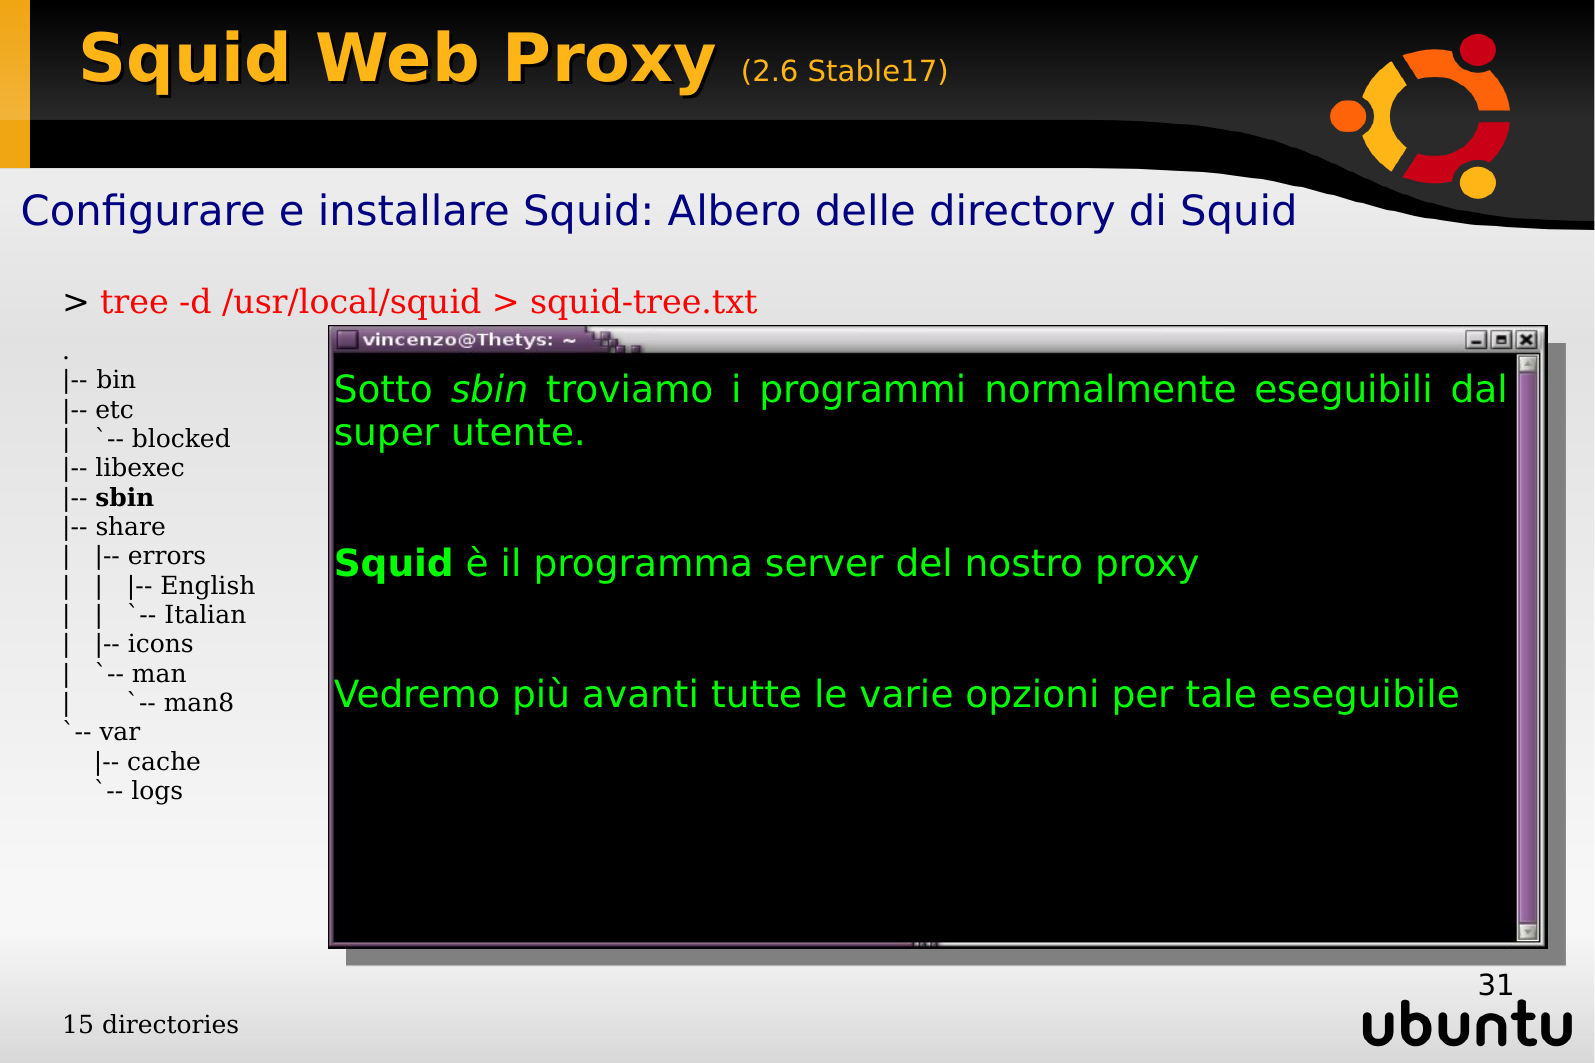

Squid Web Proxy (2.6 Stable17)
Configurare e installare Squid: Albero delle directory di Squid
> tree -d /usr/local/squid > squid-tree.txt
.
|-- bin
|-- etc
| `-- blocked
|-- libexec
|-- sbin
|-- share
| |-- errors
| | |-- English
| | `-- Italian
| |-- icons
| `-- man
| `-- man8
`-- var
 |-- cache
 `-- logs
15 directories
Sotto sbin troviamo i programmi normalmente eseguibili dal super utente.
Squid è il programma server del nostro proxy
Vedremo più avanti tutte le varie opzioni per tale eseguibile
31